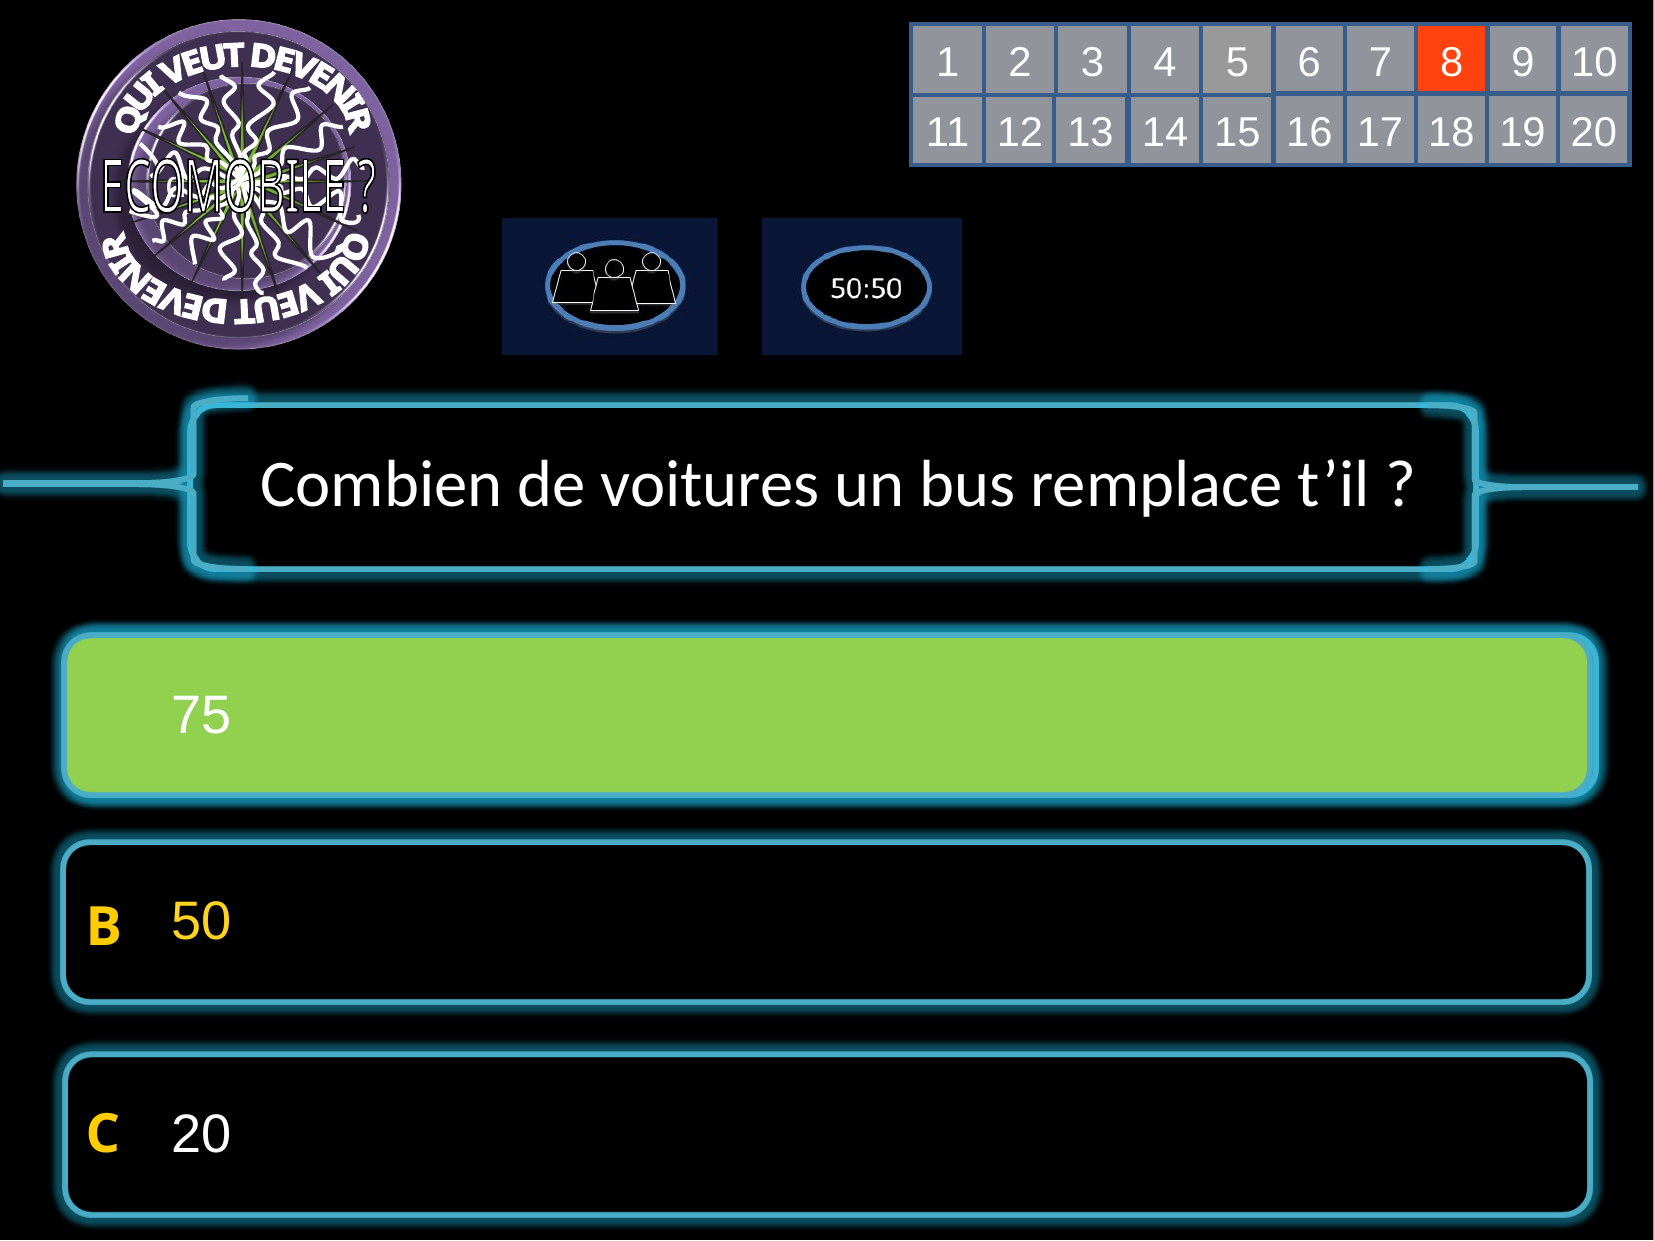

1
2
3
4
5
6
7
8
9
10
16
17
18
19
20
11
12
13
14
15
# Combien de voitures un bus remplace t’il ?
75
50
20